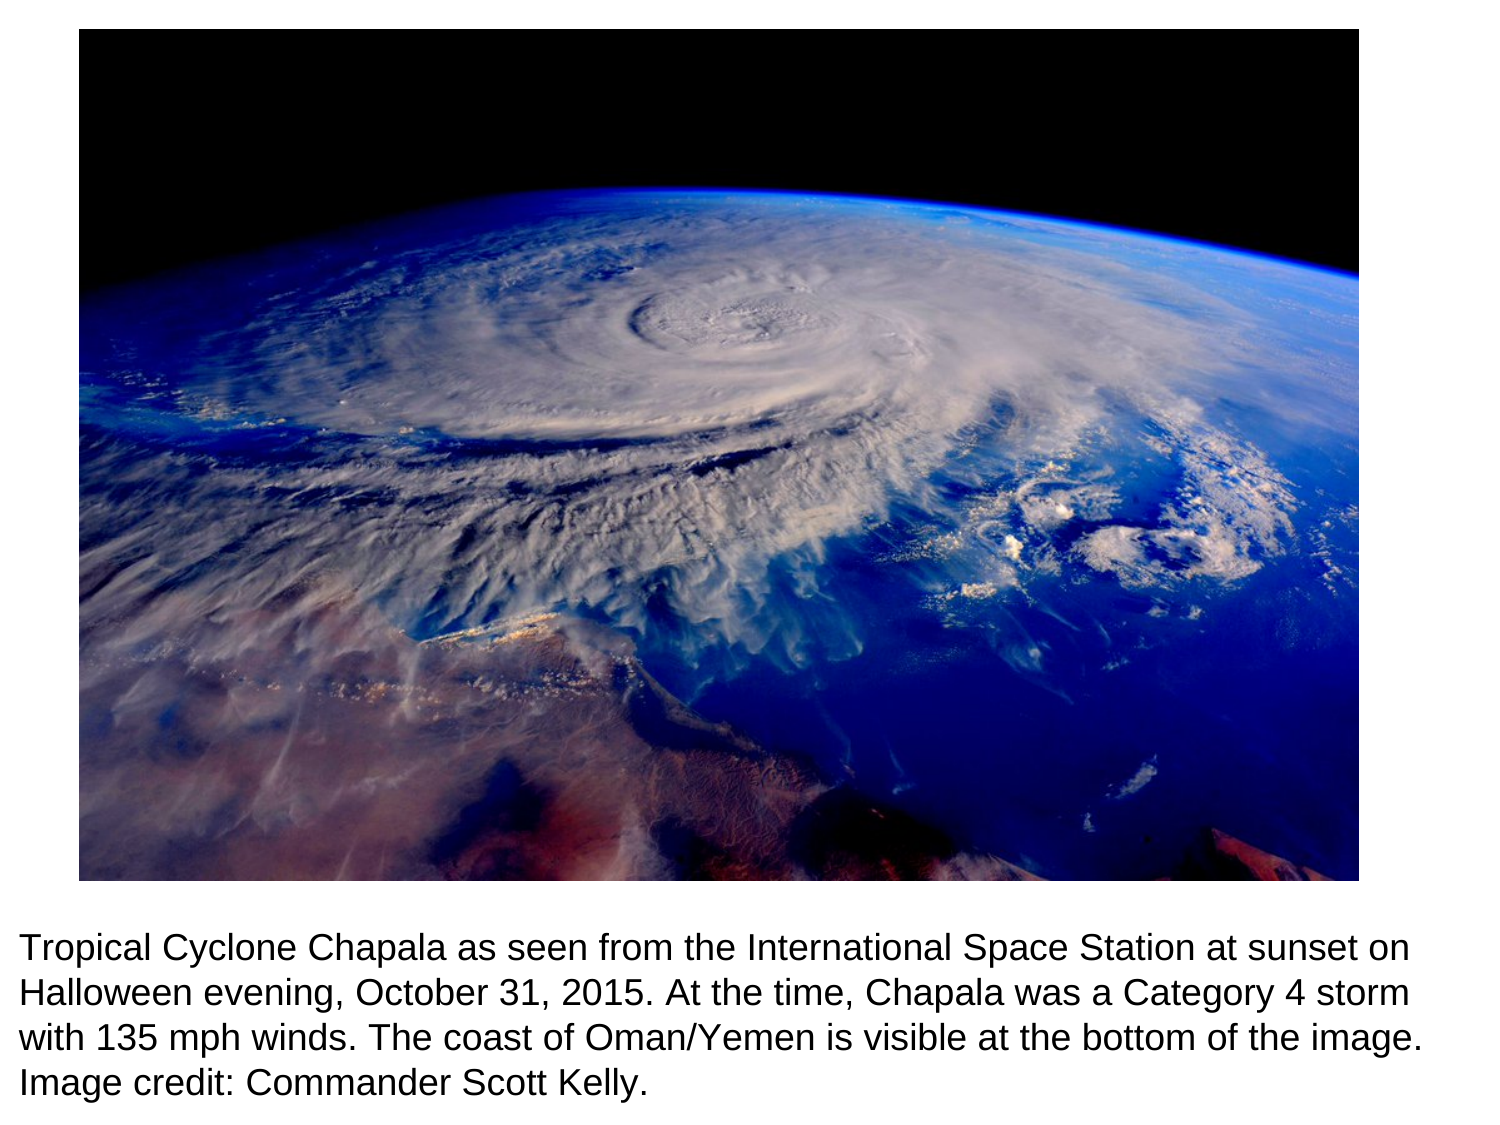

Tropical Cyclone Chapala as seen from the International Space Station at sunset on Halloween evening, October 31, 2015. At the time, Chapala was a Category 4 storm with 135 mph winds. The coast of Oman/Yemen is visible at the bottom of the image. Image credit: Commander Scott Kelly.